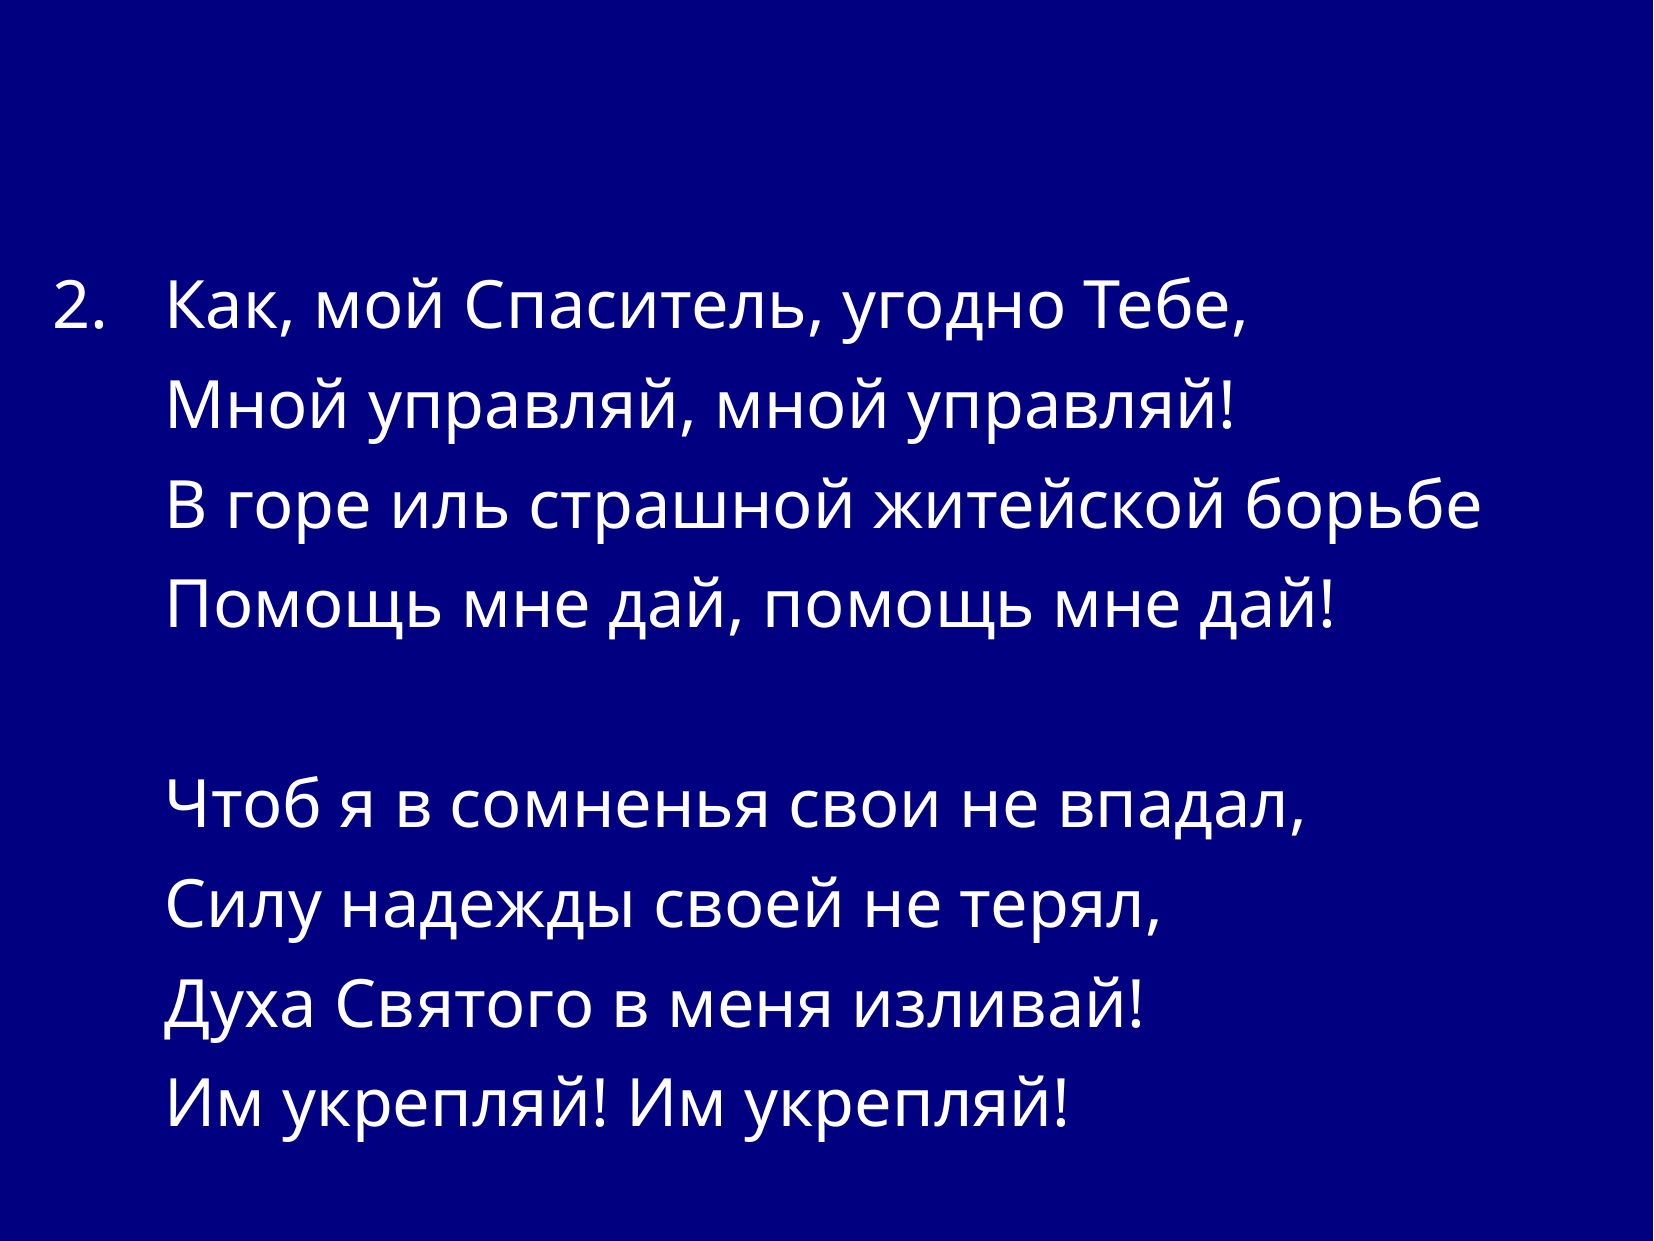

2.	Как, мой Спаситель, угодно Тебе,
	Мной управляй, мной управляй!
	В горе иль страшной житейской борьбе
	Помощь мне дай, помощь мне дай!
	Чтоб я в сомненья свои не впадал,
	Силу надежды своей не терял,
	Духа Святого в меня изливай!
	Им укрепляй! Им укрепляй!